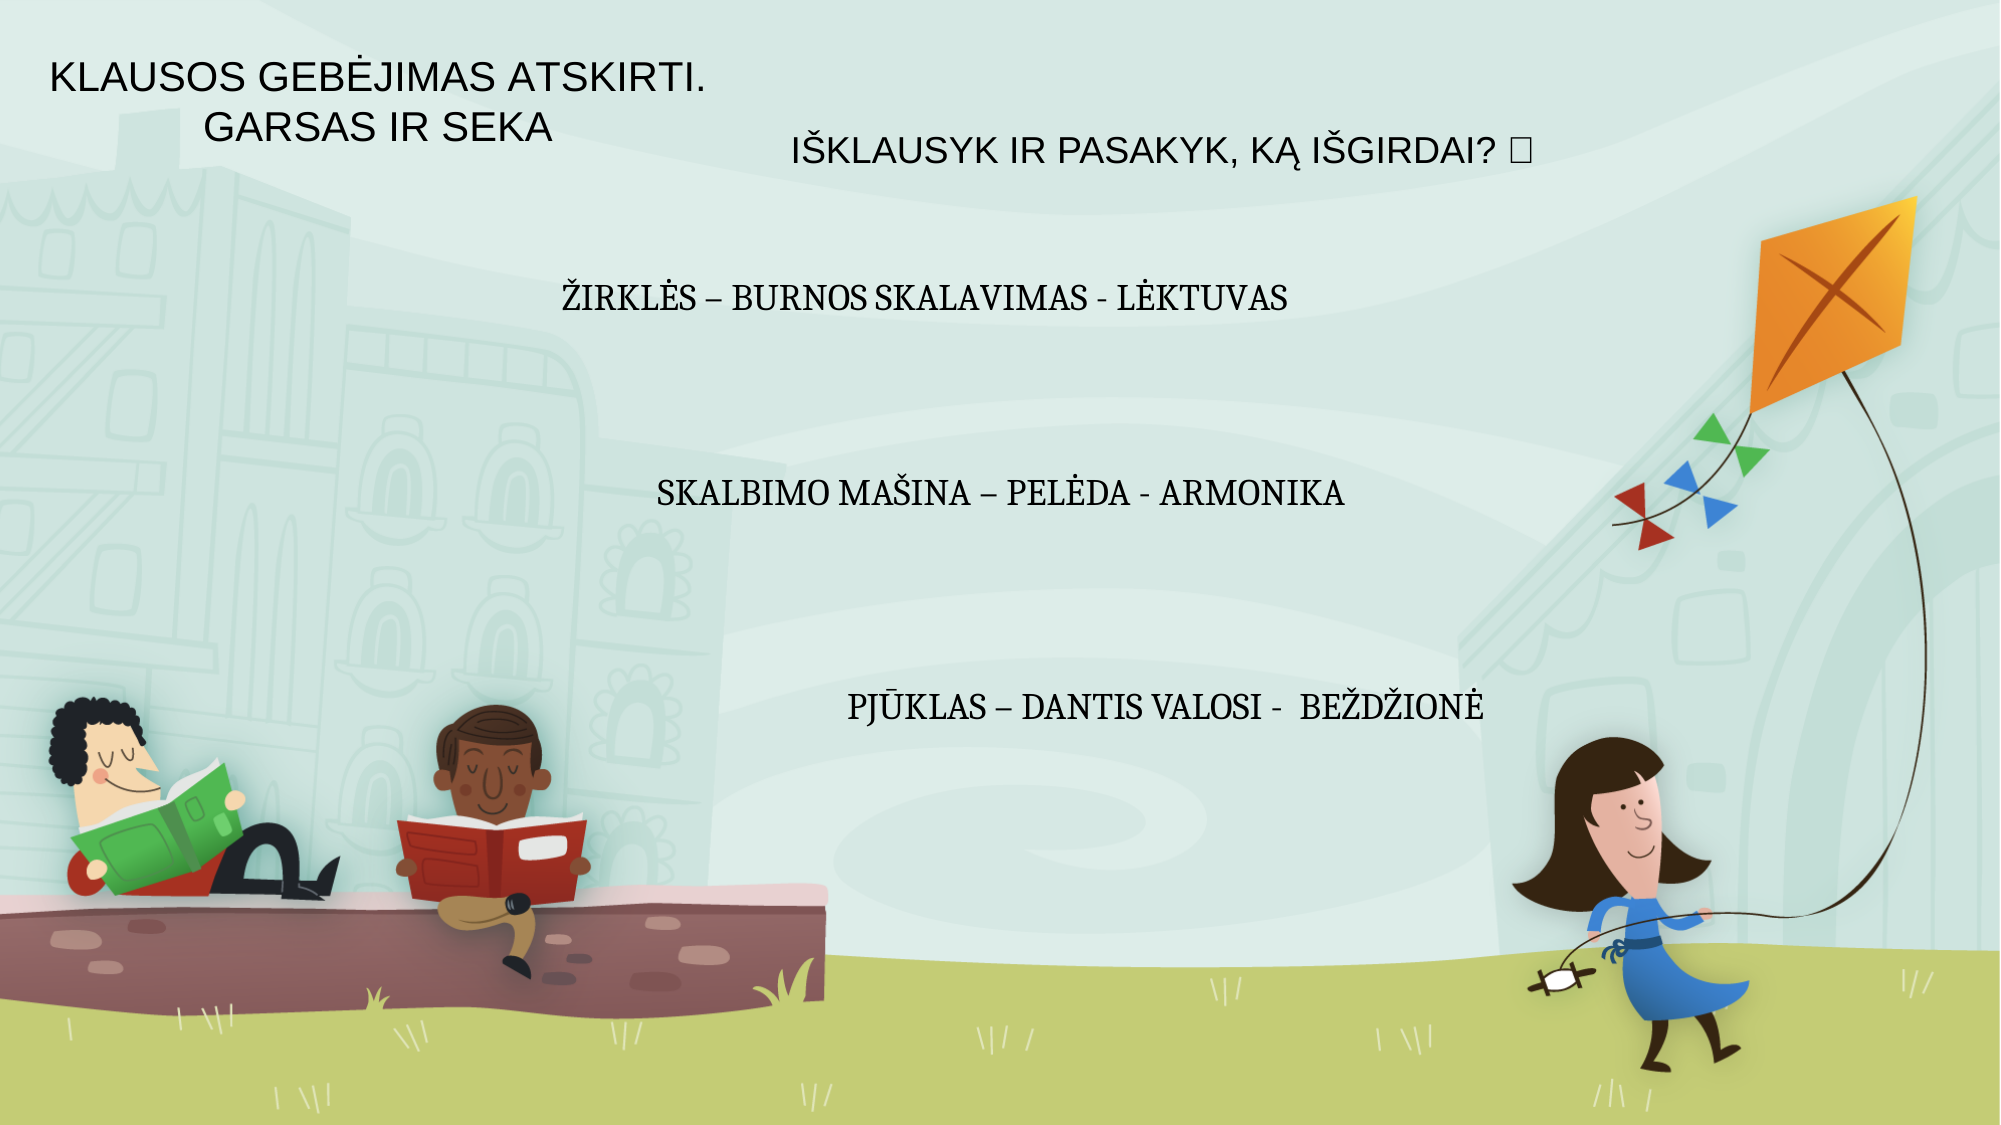

KLAUSOS GEBĖJIMAS ATSKIRTI.
GARSAS IR SEKA
IŠKLAUSYK IR PASAKYK, KĄ IŠGIRDAI? 
ŽIRKLĖS – BURNOS SKALAVIMAS - LĖKTUVAS
SKALBIMO MAŠINA – PELĖDA - ARMONIKA
PJŪKLAS – DANTIS VALOSI - BEŽDŽIONĖ